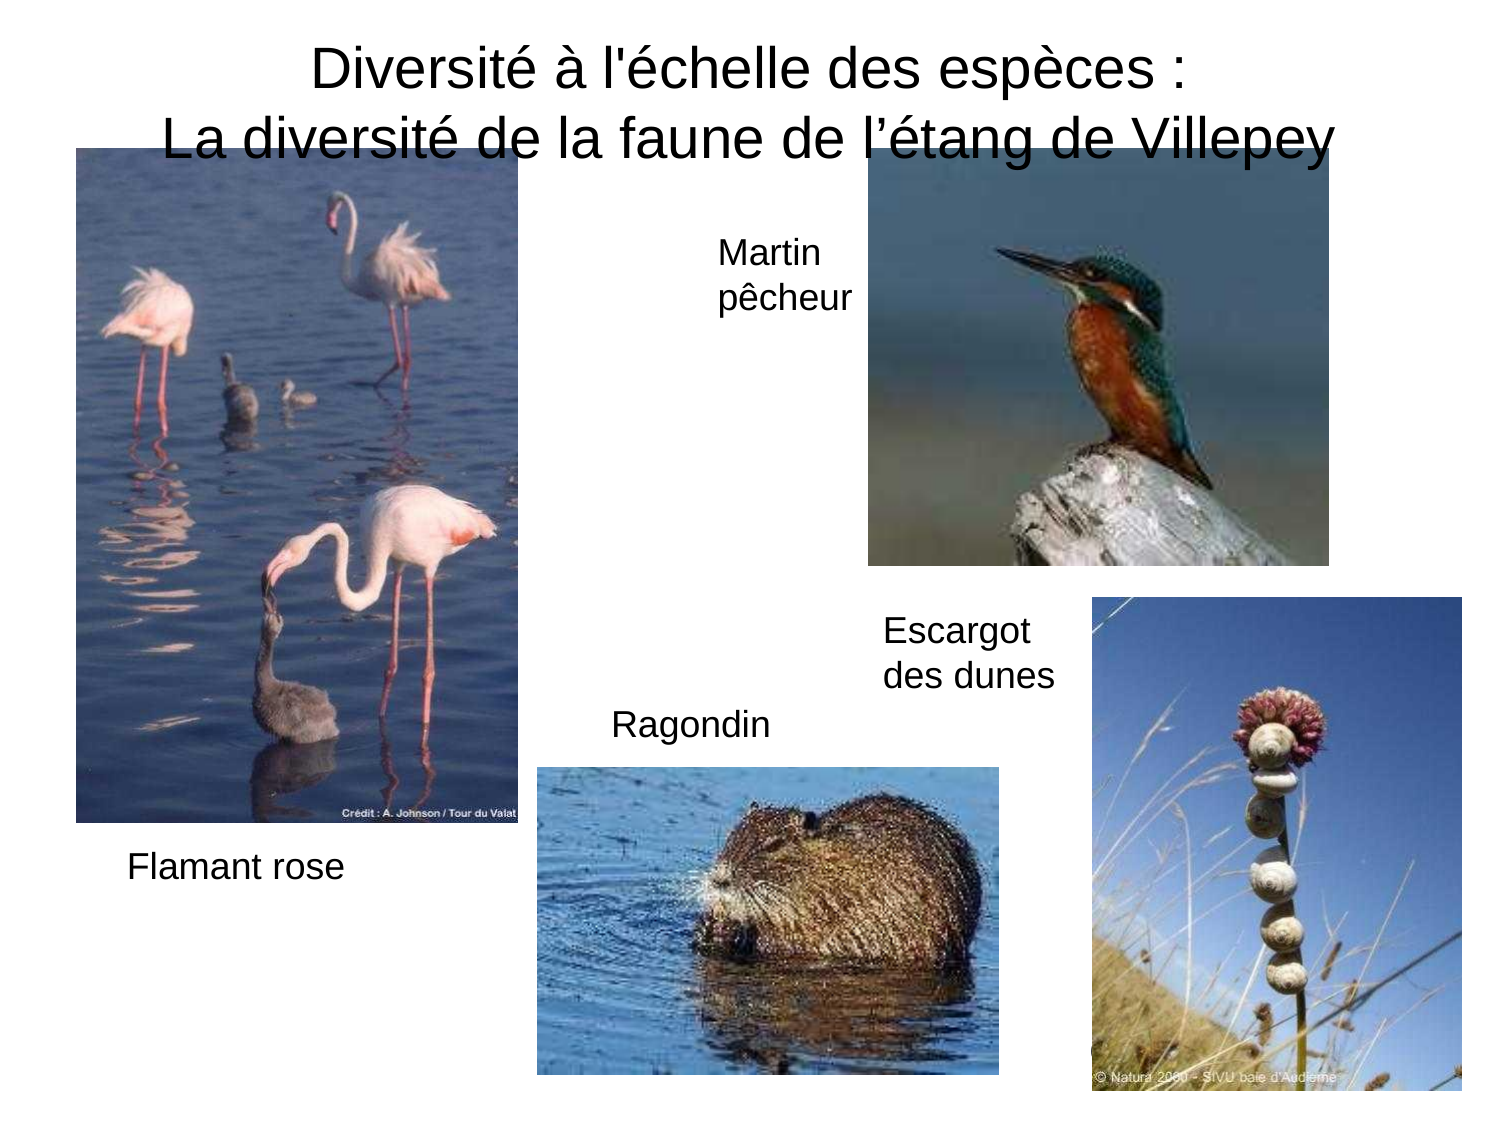

# Diversité à l'échelle des espèces : La diversité de la faune de l’étang de Villepey
Martin pêcheur
Escargot des dunes
Ragondin
Flamant rose